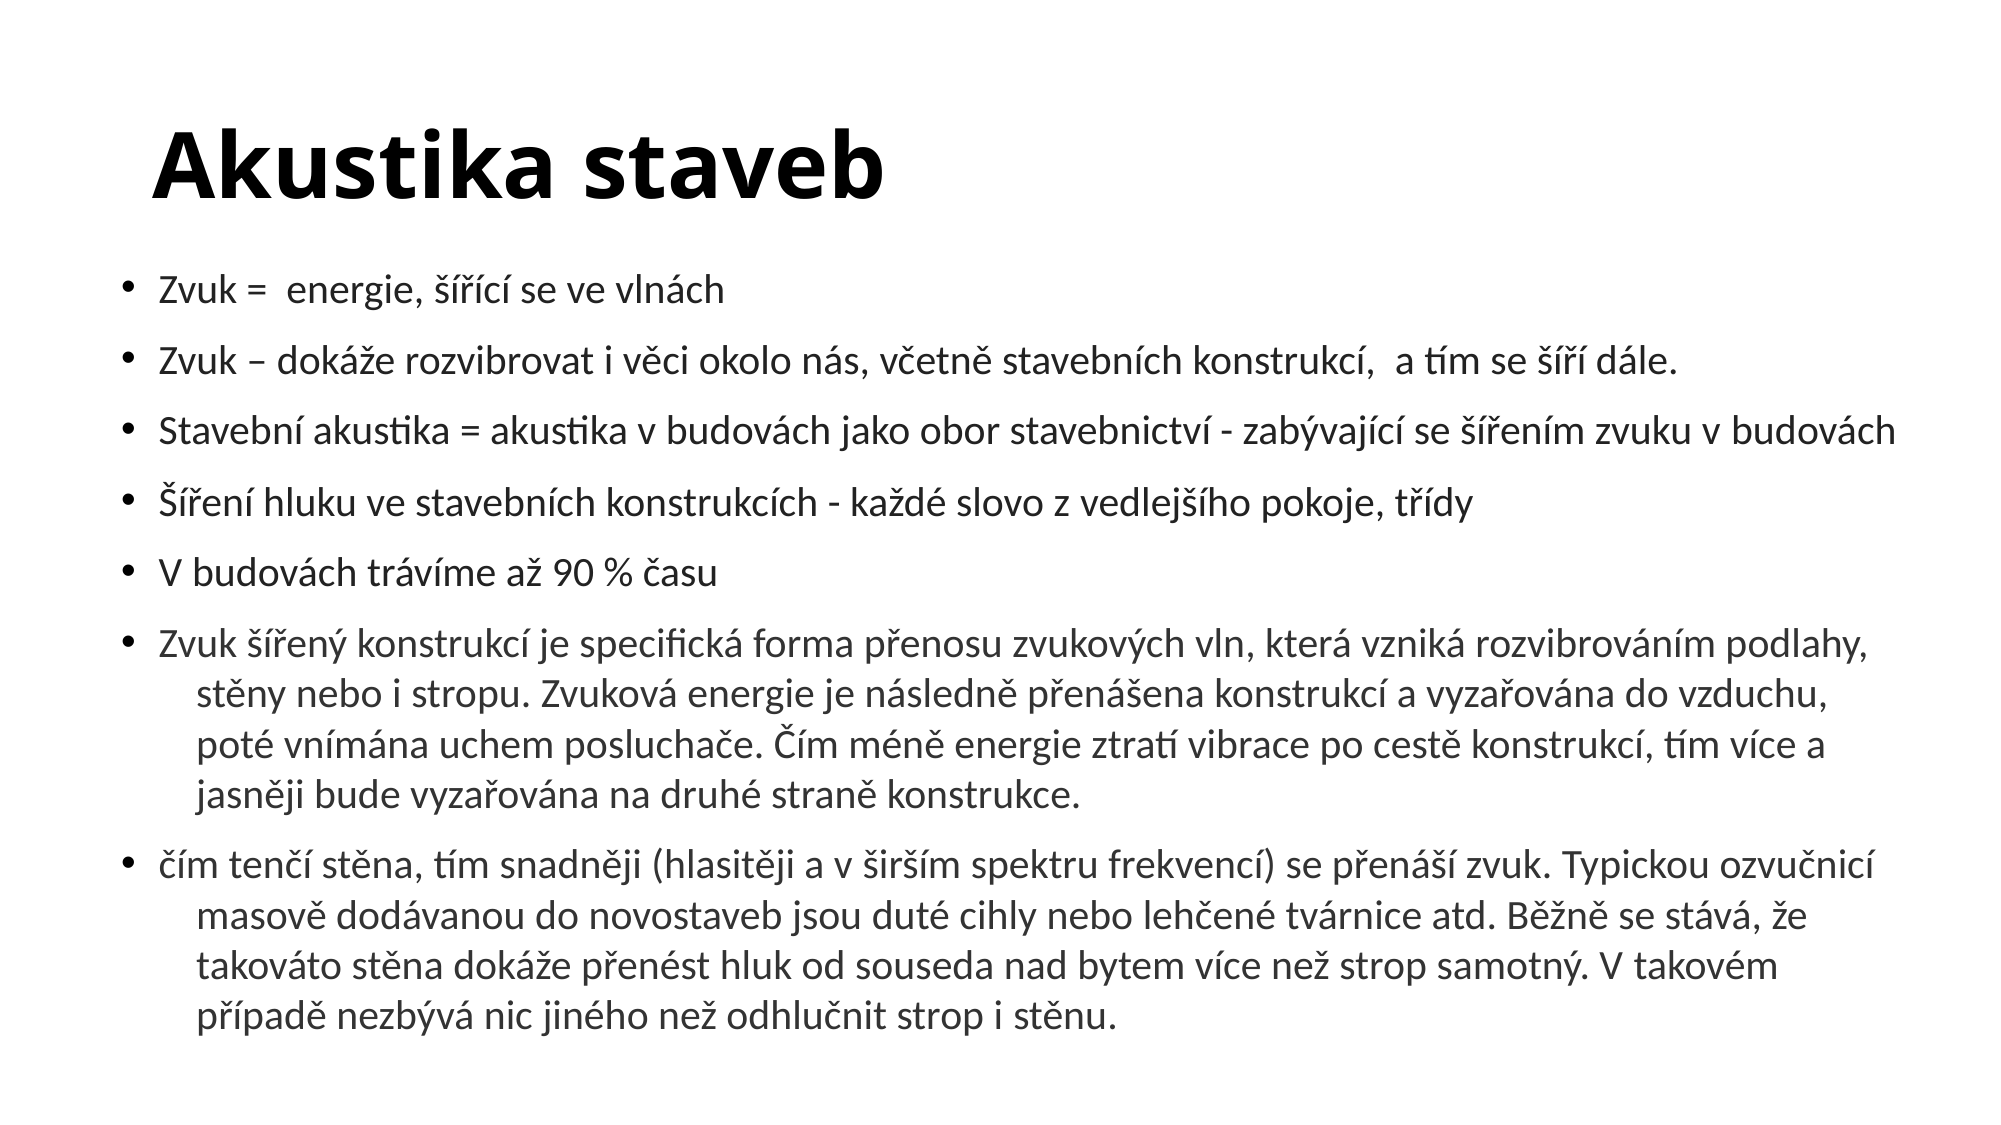

# Akustika staveb
Zvuk = energie, šířící se ve vlnách
Zvuk – dokáže rozvibrovat i věci okolo nás, včetně stavebních konstrukcí, a tím se šíří dále.
Stavební akustika = akustika v budovách jako obor stavebnictví - zabývající se šířením zvuku v budovách
Šíření hluku ve stavebních konstrukcích - každé slovo z vedlejšího pokoje, třídy
V budovách trávíme až 90 % času
Zvuk šířený konstrukcí je specifická forma přenosu zvukových vln, která vzniká rozvibrováním podlahy, stěny nebo i stropu. Zvuková energie je následně přenášena konstrukcí a vyzařována do vzduchu,  poté vnímána uchem posluchače. Čím méně energie ztratí vibrace po cestě konstrukcí, tím více a jasněji bude vyzařována na druhé straně konstrukce.
čím tenčí stěna, tím snadněji (hlasitěji a v širším spektru frekvencí) se přenáší zvuk. Typickou ozvučnicí masově dodávanou do novostaveb jsou duté cihly nebo lehčené tvárnice atd. Běžně se stává, že takováto stěna dokáže přenést hluk od souseda nad bytem více než strop samotný. V takovém případě nezbývá nic jiného než odhlučnit strop i stěnu.